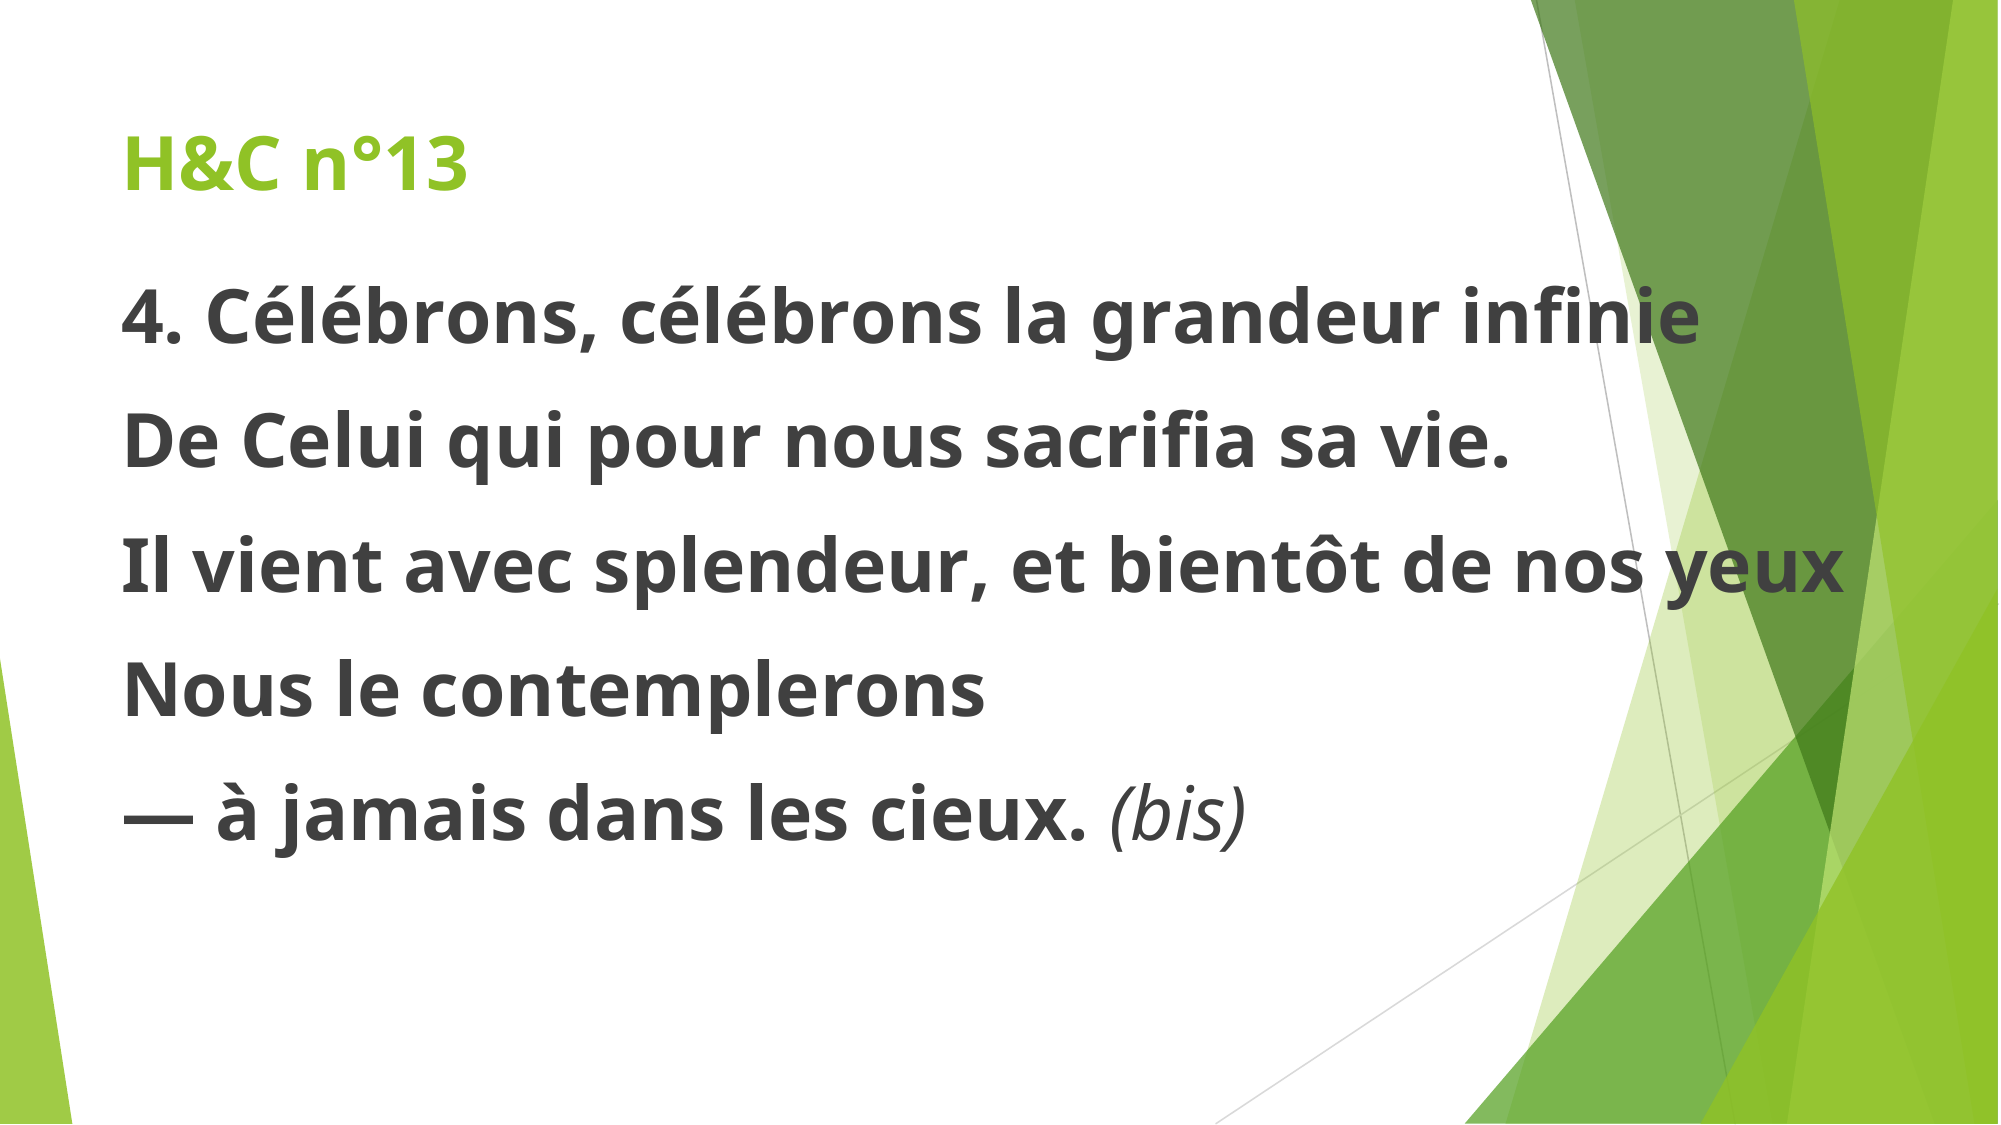

H&C n°13
4. Célébrons, célébrons la grandeur infinie
De Celui qui pour nous sacrifia sa vie.
Il vient avec splendeur, et bientôt de nos yeux
Nous le contemplerons
— à jamais dans les cieux. (bis)